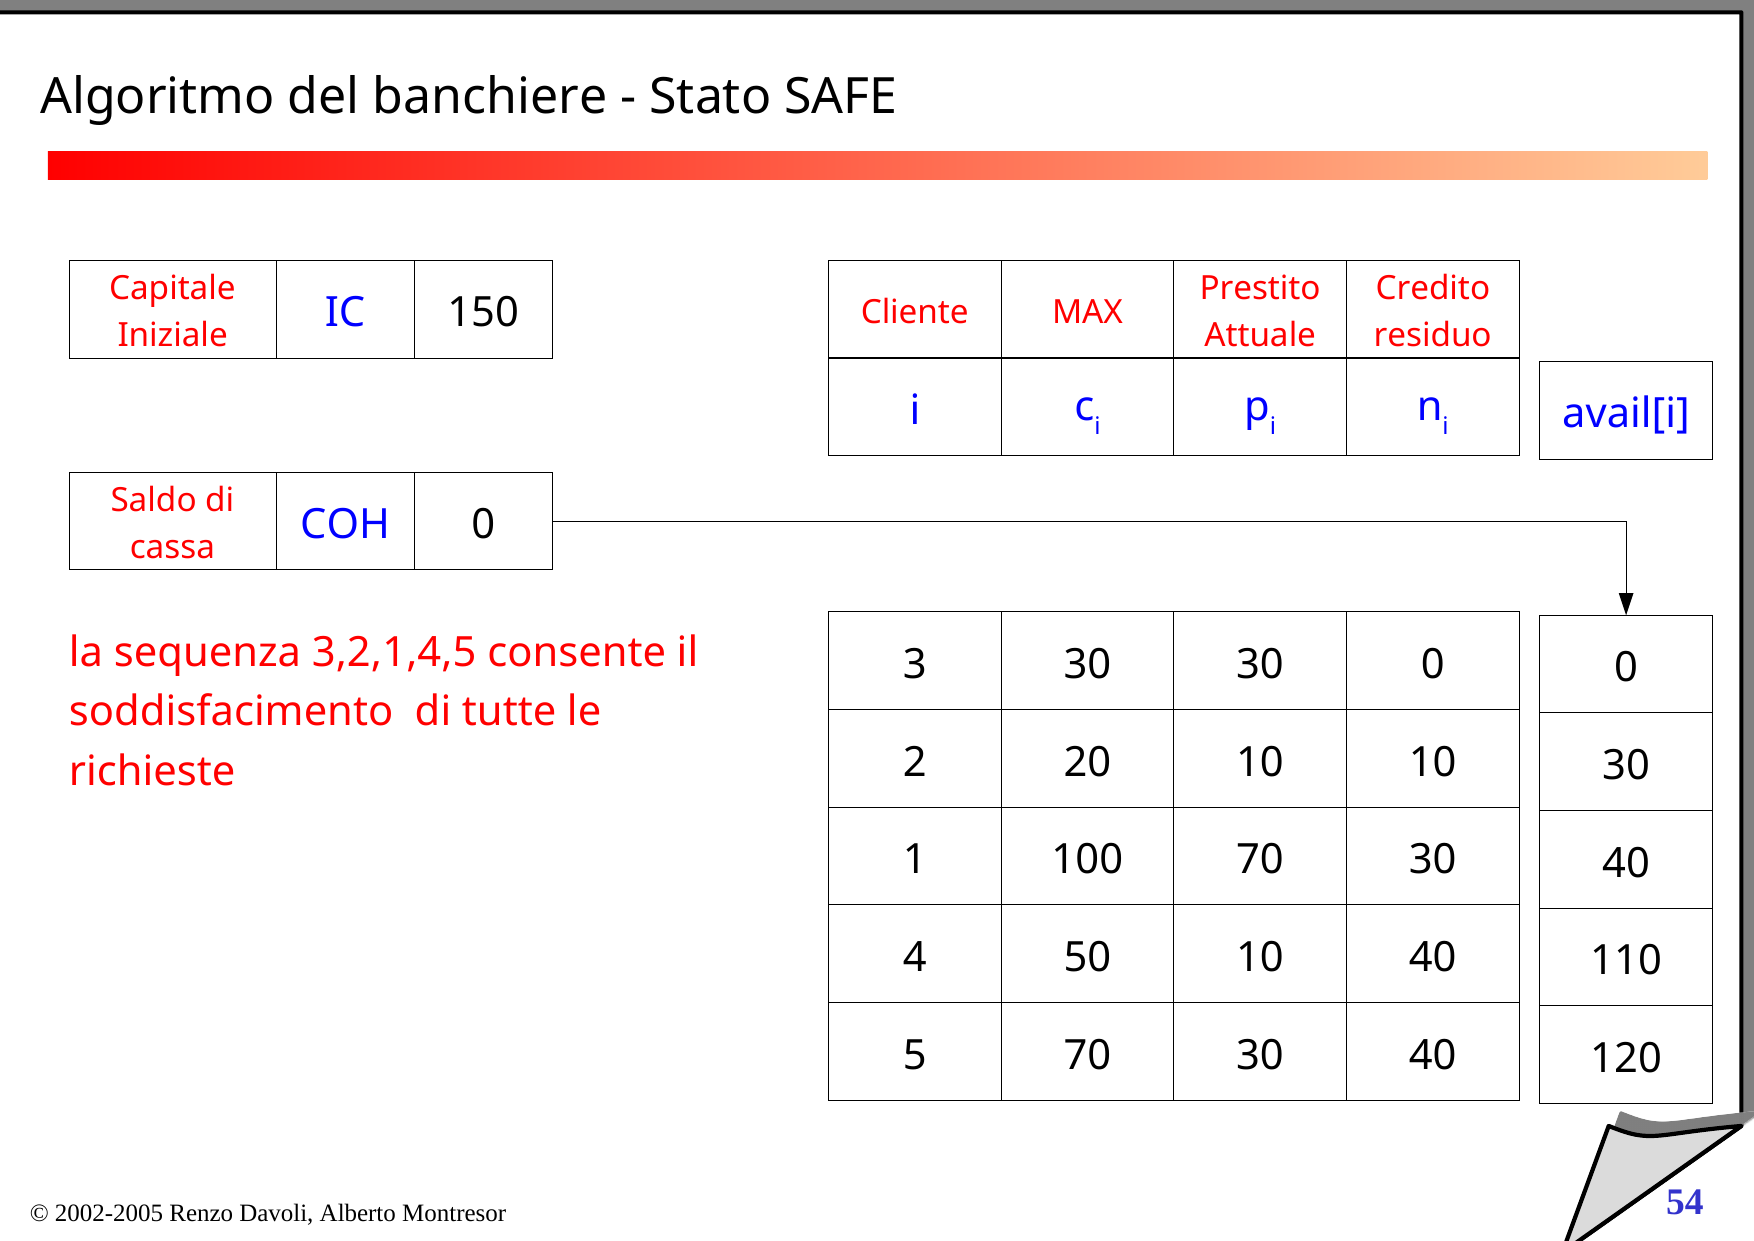

# Algoritmo del banchiere - Stato SAFE
Capitale
Iniziale
IC
150
Cliente
MAX
Prestito
Attuale
Credito
residuo
i
ci
pi
ni
avail[i]
Saldo di
cassa
COH
0
3
30
30
0
0
la sequenza 3,2,1,4,5 consente il soddisfacimento di tutte le richieste
2
20
10
10
30
1
100
70
30
40
4
50
10
40
110
5
70
30
40
120